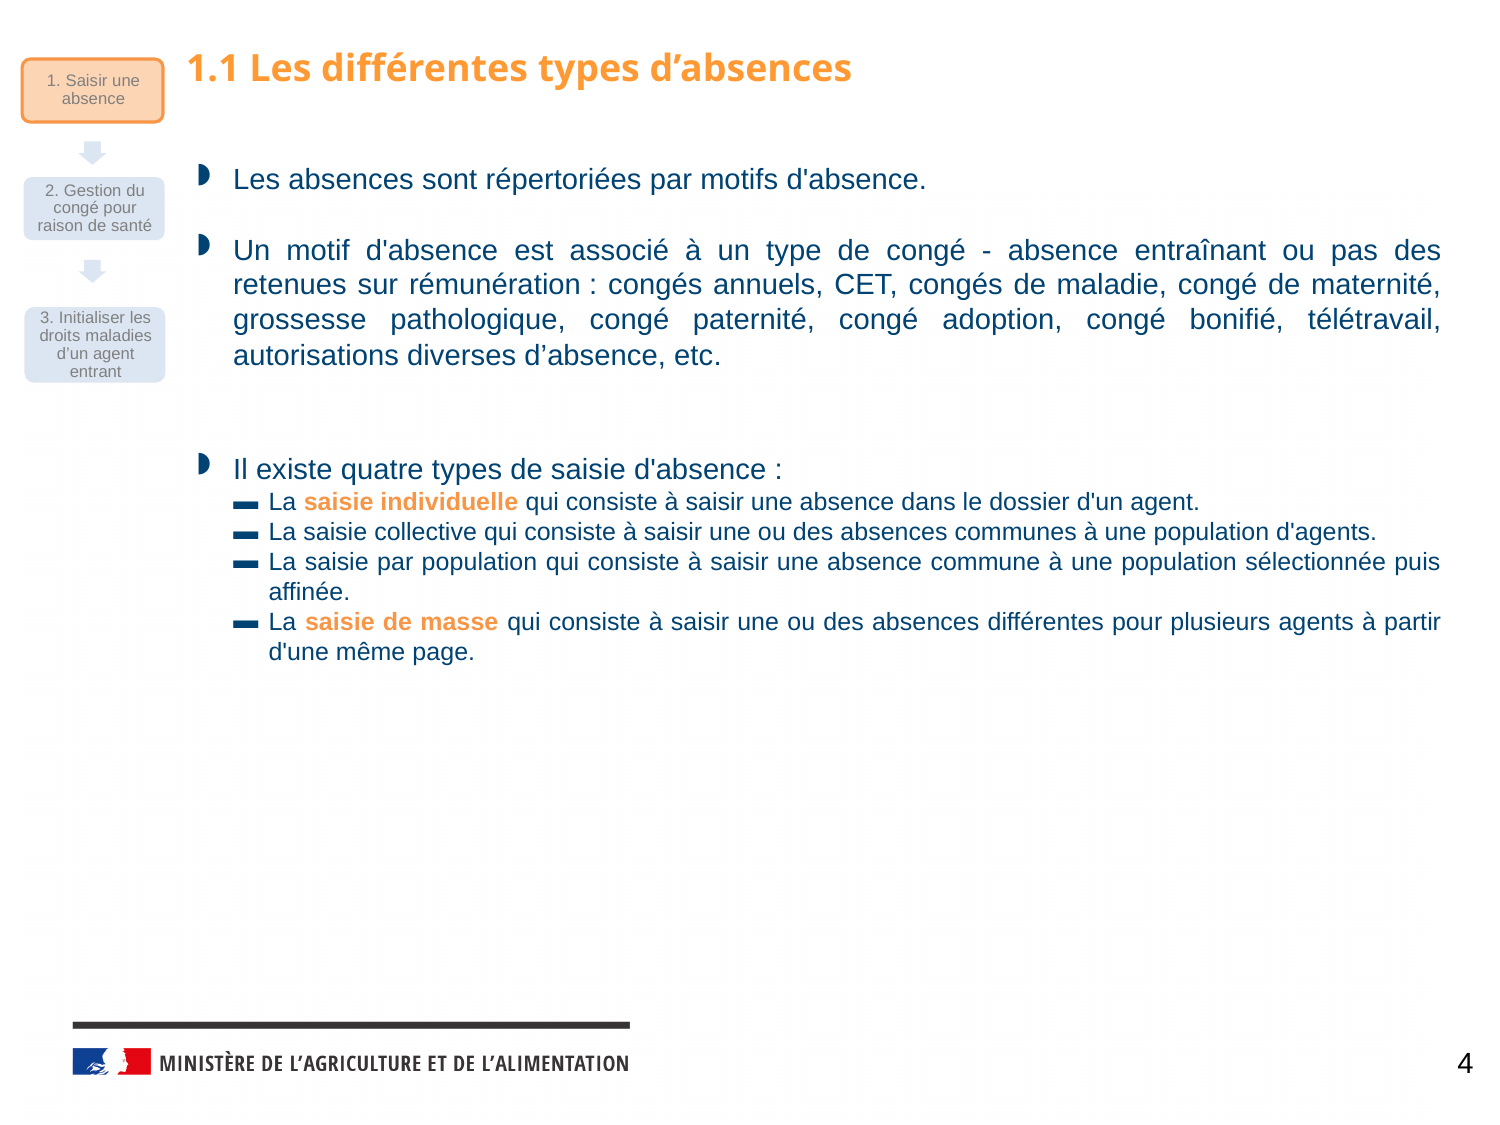

1.1 Les différentes types d’absences
1. Saisir une absence
Les absences sont répertoriées par motifs d'absence.
Un motif d'absence est associé à un type de congé - absence entraînant ou pas des retenues sur rémunération : congés annuels, CET, congés de maladie, congé de maternité, grossesse pathologique, congé paternité, congé adoption, congé bonifié, télétravail, autorisations diverses d’absence, etc.
Il existe quatre types de saisie d'absence :
La saisie individuelle qui consiste à saisir une absence dans le dossier d'un agent.
La saisie collective qui consiste à saisir une ou des absences communes à une population d'agents.
La saisie par population qui consiste à saisir une absence commune à une population sélectionnée puis affinée.
La saisie de masse qui consiste à saisir une ou des absences différentes pour plusieurs agents à partir d'une même page.
2. Gestion du congé pour raison de santé
3. Initialiser les droits maladies d’un agent entrant